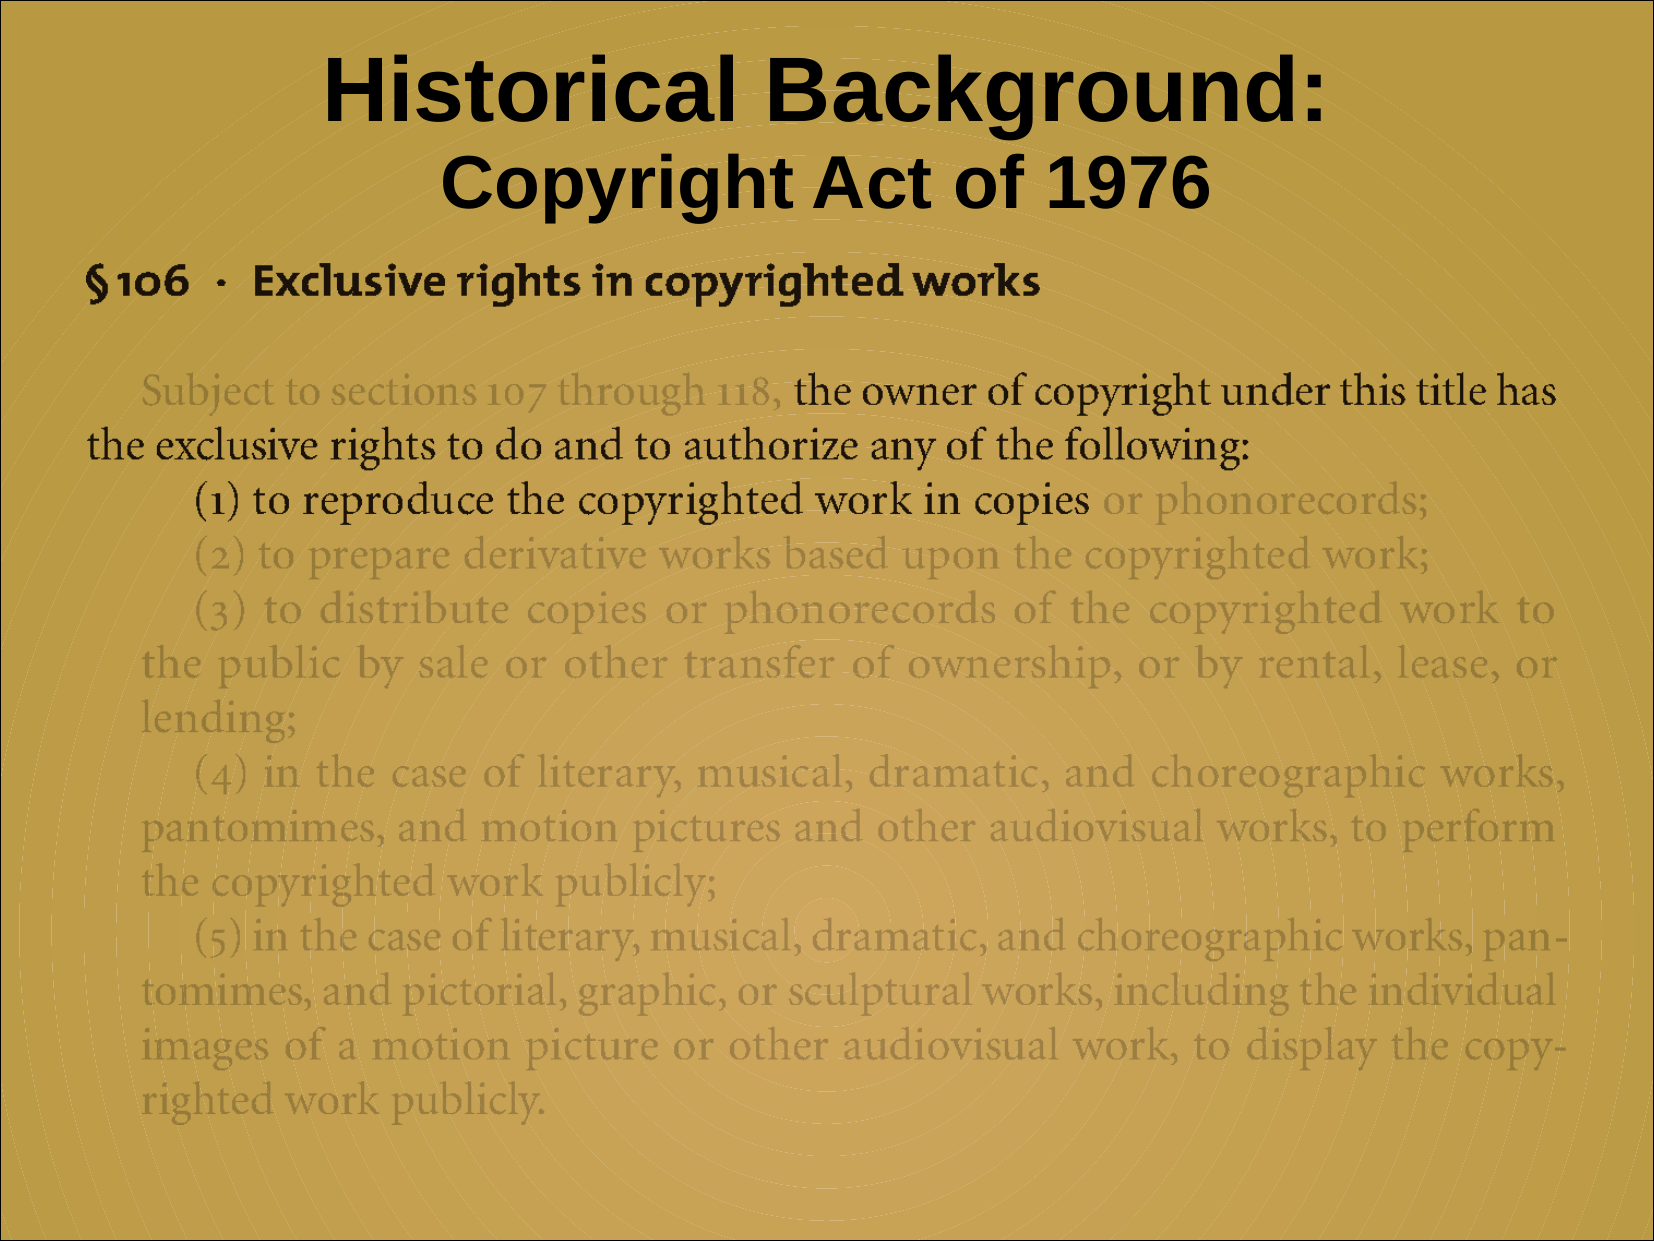

# Historical Background: Copyright Act of 1976